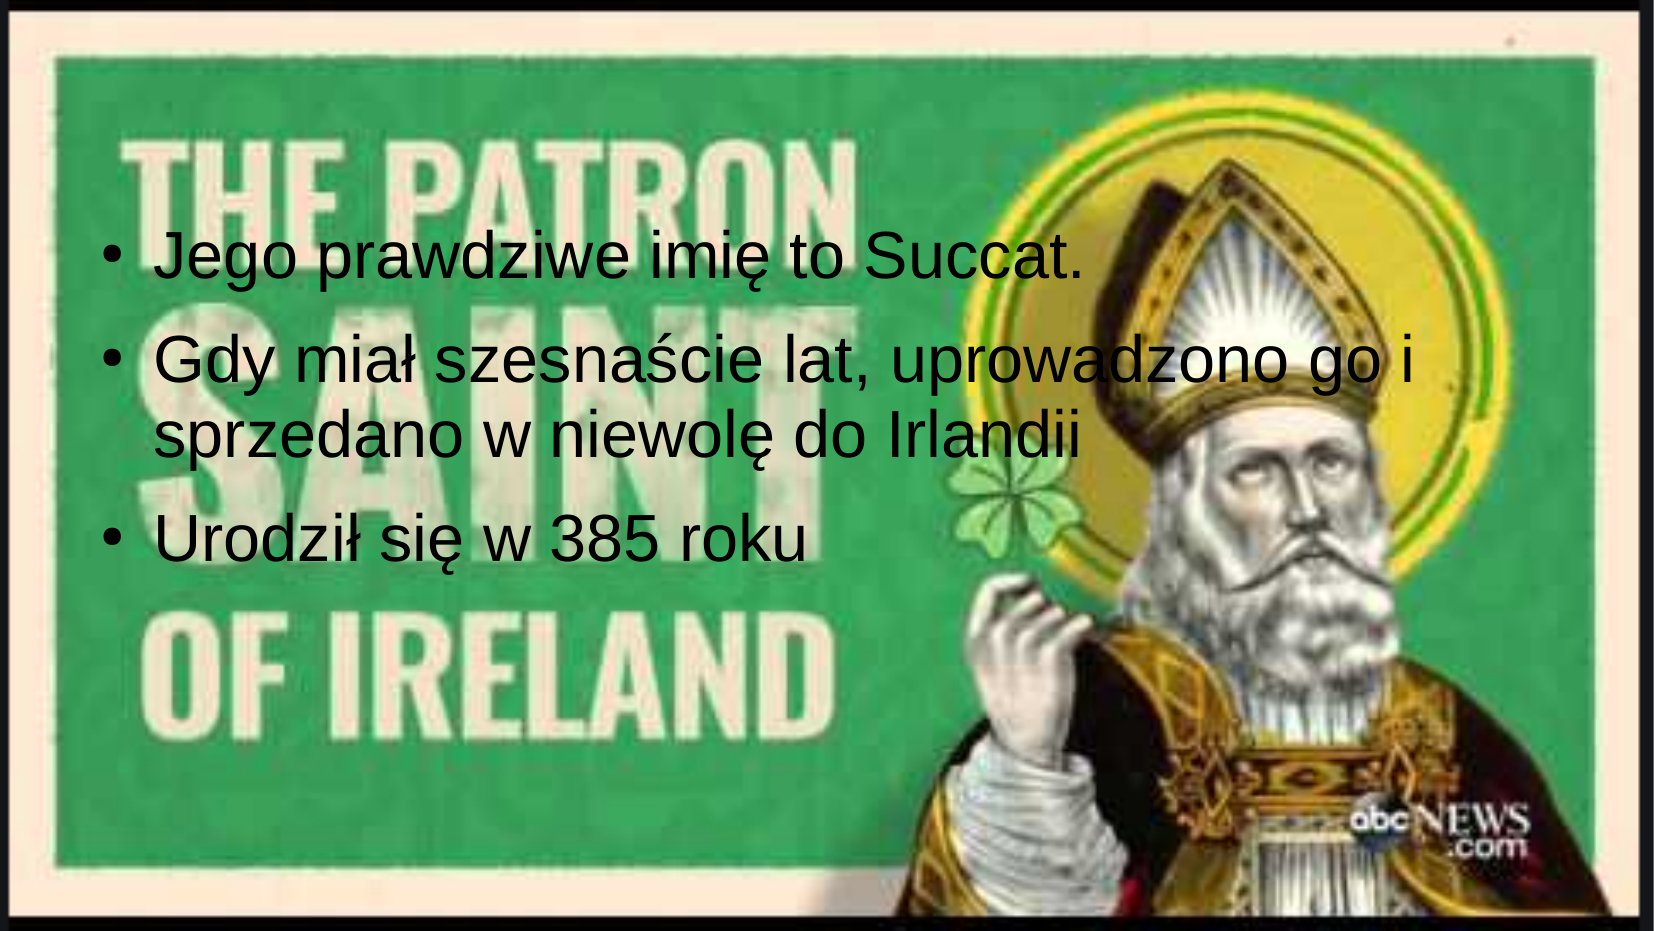

#
Jego prawdziwe imię to Succat.
Gdy miał szesnaście lat, uprowadzono go i sprzedano w niewolę do Irlandii
Urodził się w 385 roku